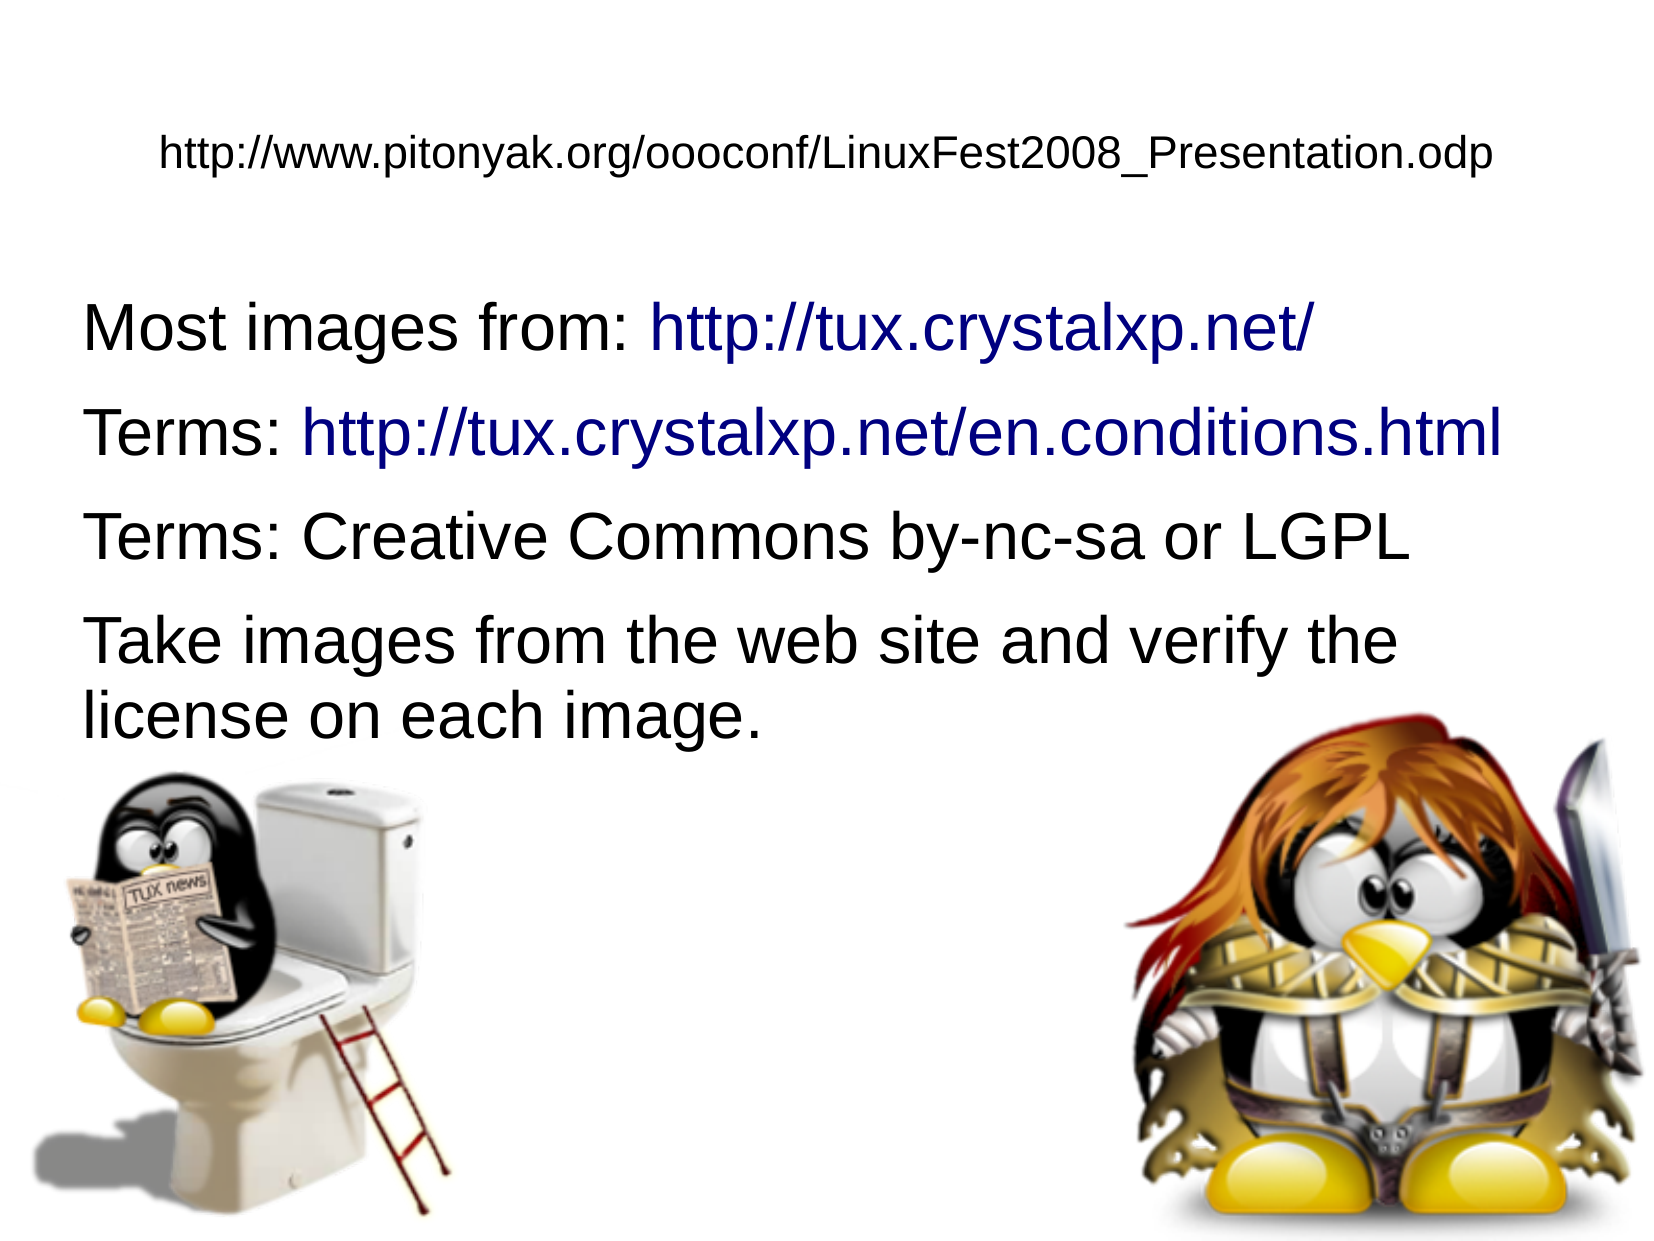

# http://www.pitonyak.org/oooconf/LinuxFest2008_Presentation.odp
Most images from: http://tux.crystalxp.net/
Terms: http://tux.crystalxp.net/en.conditions.html
Terms: Creative Commons by-nc-sa or LGPL
Take images from the web site and verify the license on each image.